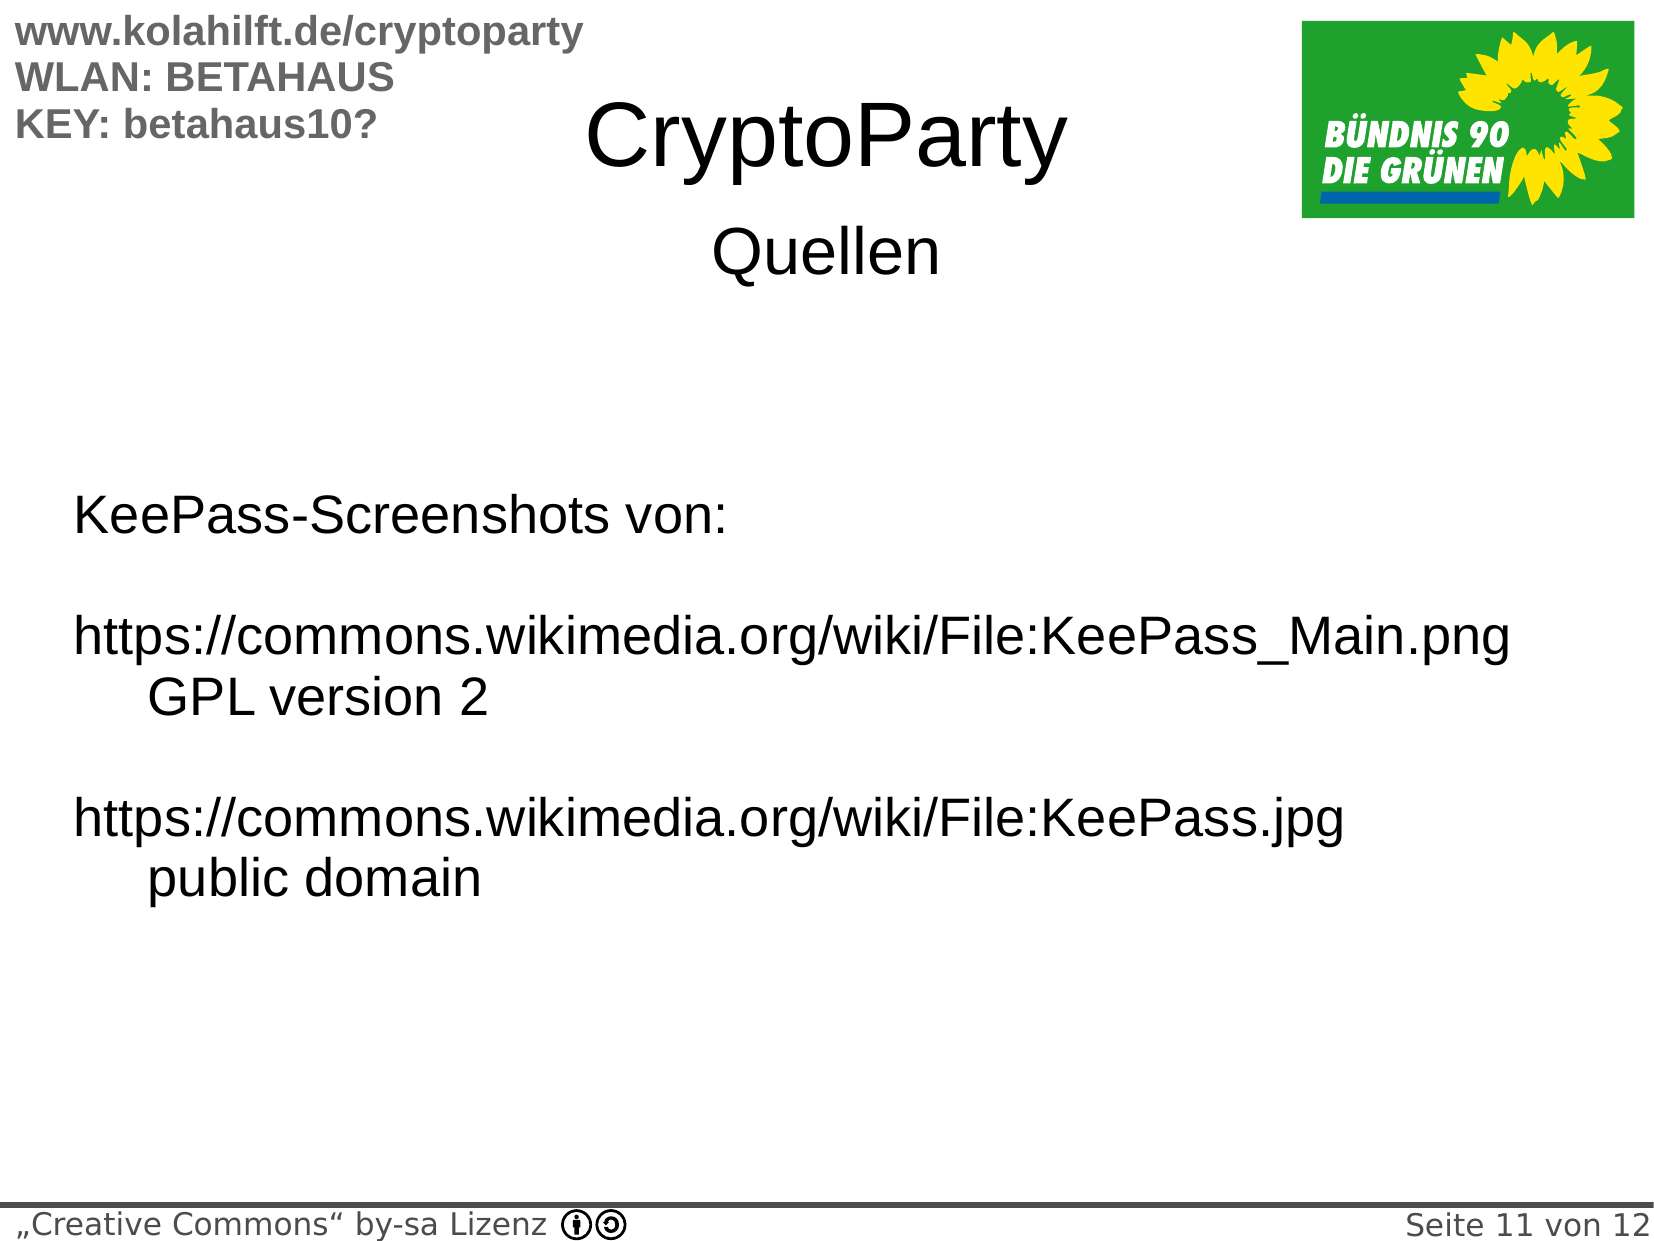

Quellen
KeePass-Screenshots von:
https://commons.wikimedia.org/wiki/File:KeePass_Main.png
	GPL version 2
https://commons.wikimedia.org/wiki/File:KeePass.jpg
	public domain